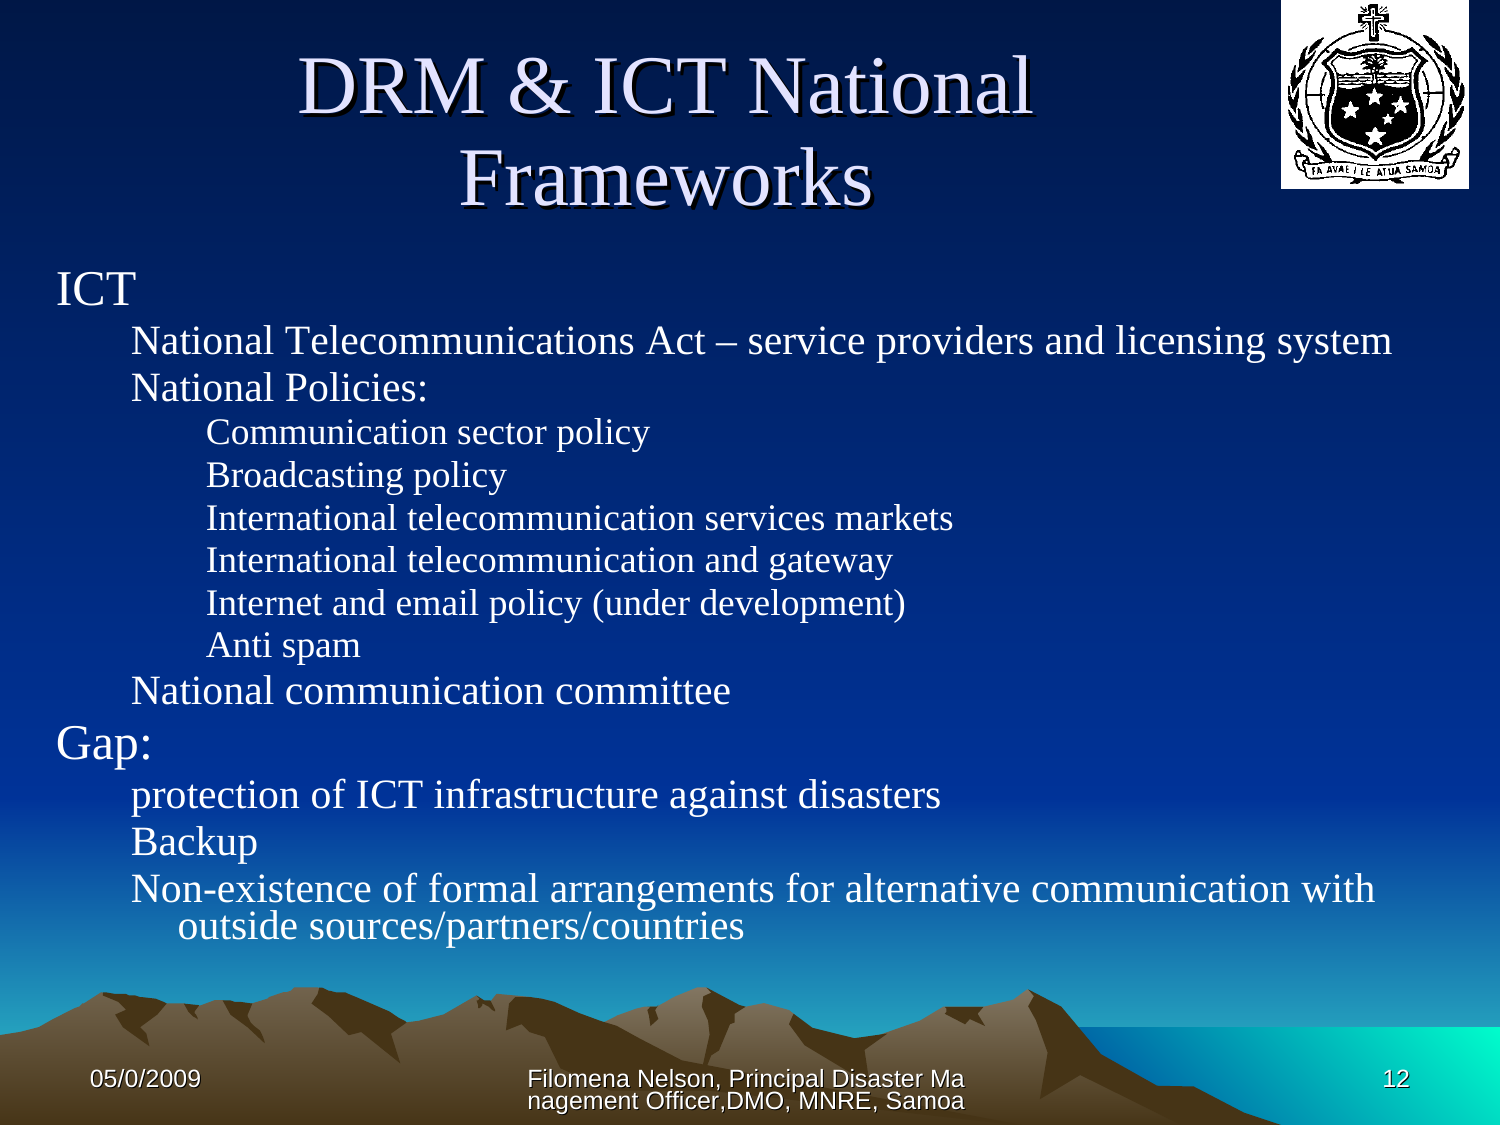

# DRM & ICT National Frameworks
ICT
National Telecommunications Act – service providers and licensing system
National Policies:
Communication sector policy
Broadcasting policy
International telecommunication services markets
International telecommunication and gateway
Internet and email policy (under development)
Anti spam
National communication committee
Gap:
protection of ICT infrastructure against disasters
Backup
Non-existence of formal arrangements for alternative communication with outside sources/partners/countries
05/0/2009
Filomena Nelson, Principal Disaster Management Officer,DMO, MNRE, Samoa
12